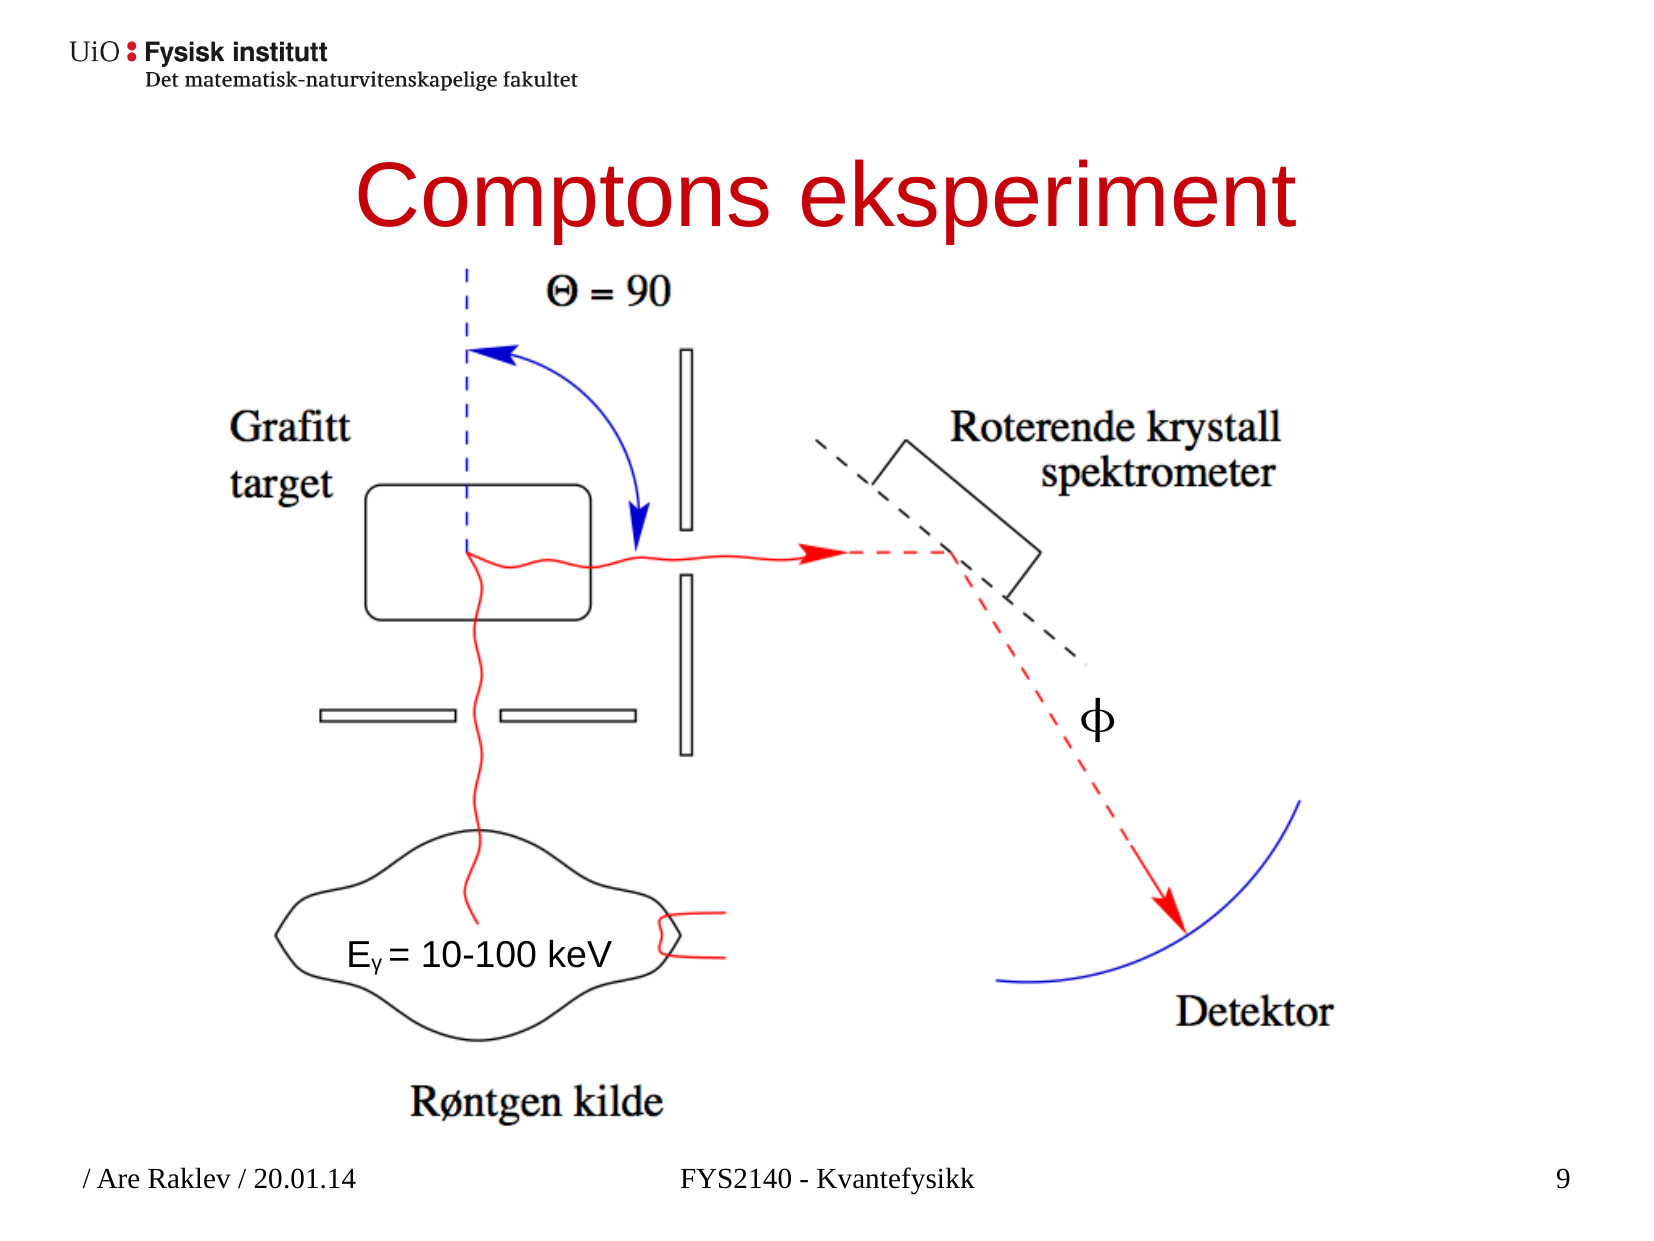

# Comptons eksperiment
Eγ = 10-100 keV
/ Are Raklev / 20.01.14
FYS2140 - Kvantefysikk
9